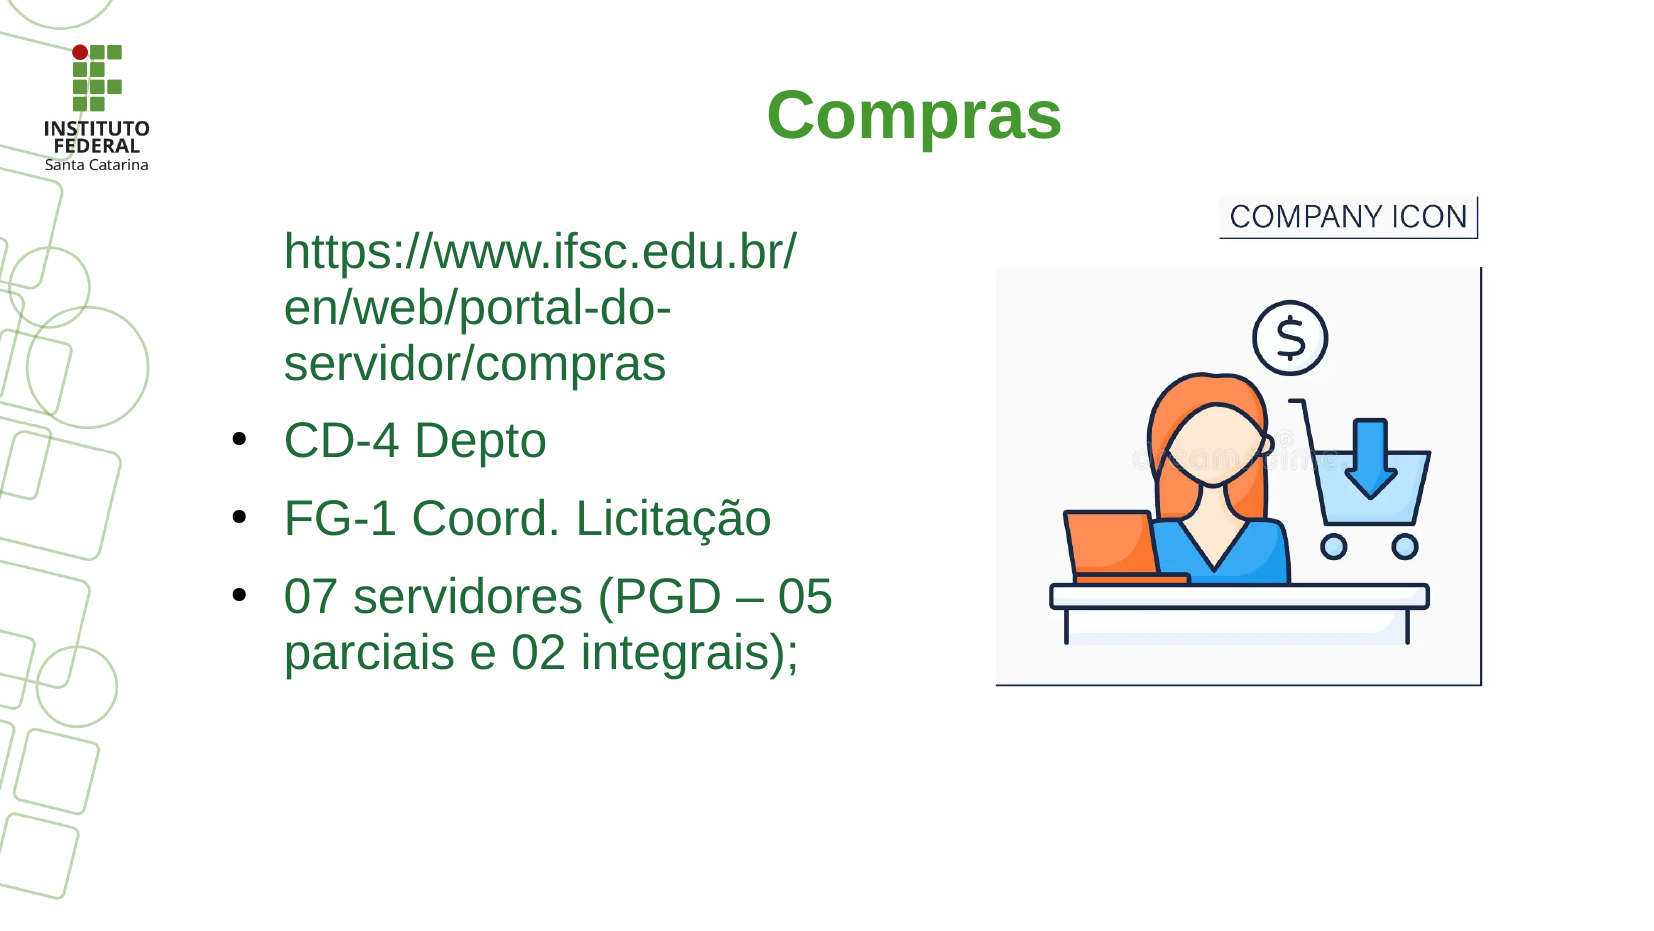

# Compras
https://www.ifsc.edu.br/en/web/portal-do-servidor/compras
CD-4 Depto
FG-1 Coord. Licitação
07 servidores (PGD – 05 parciais e 02 integrais);